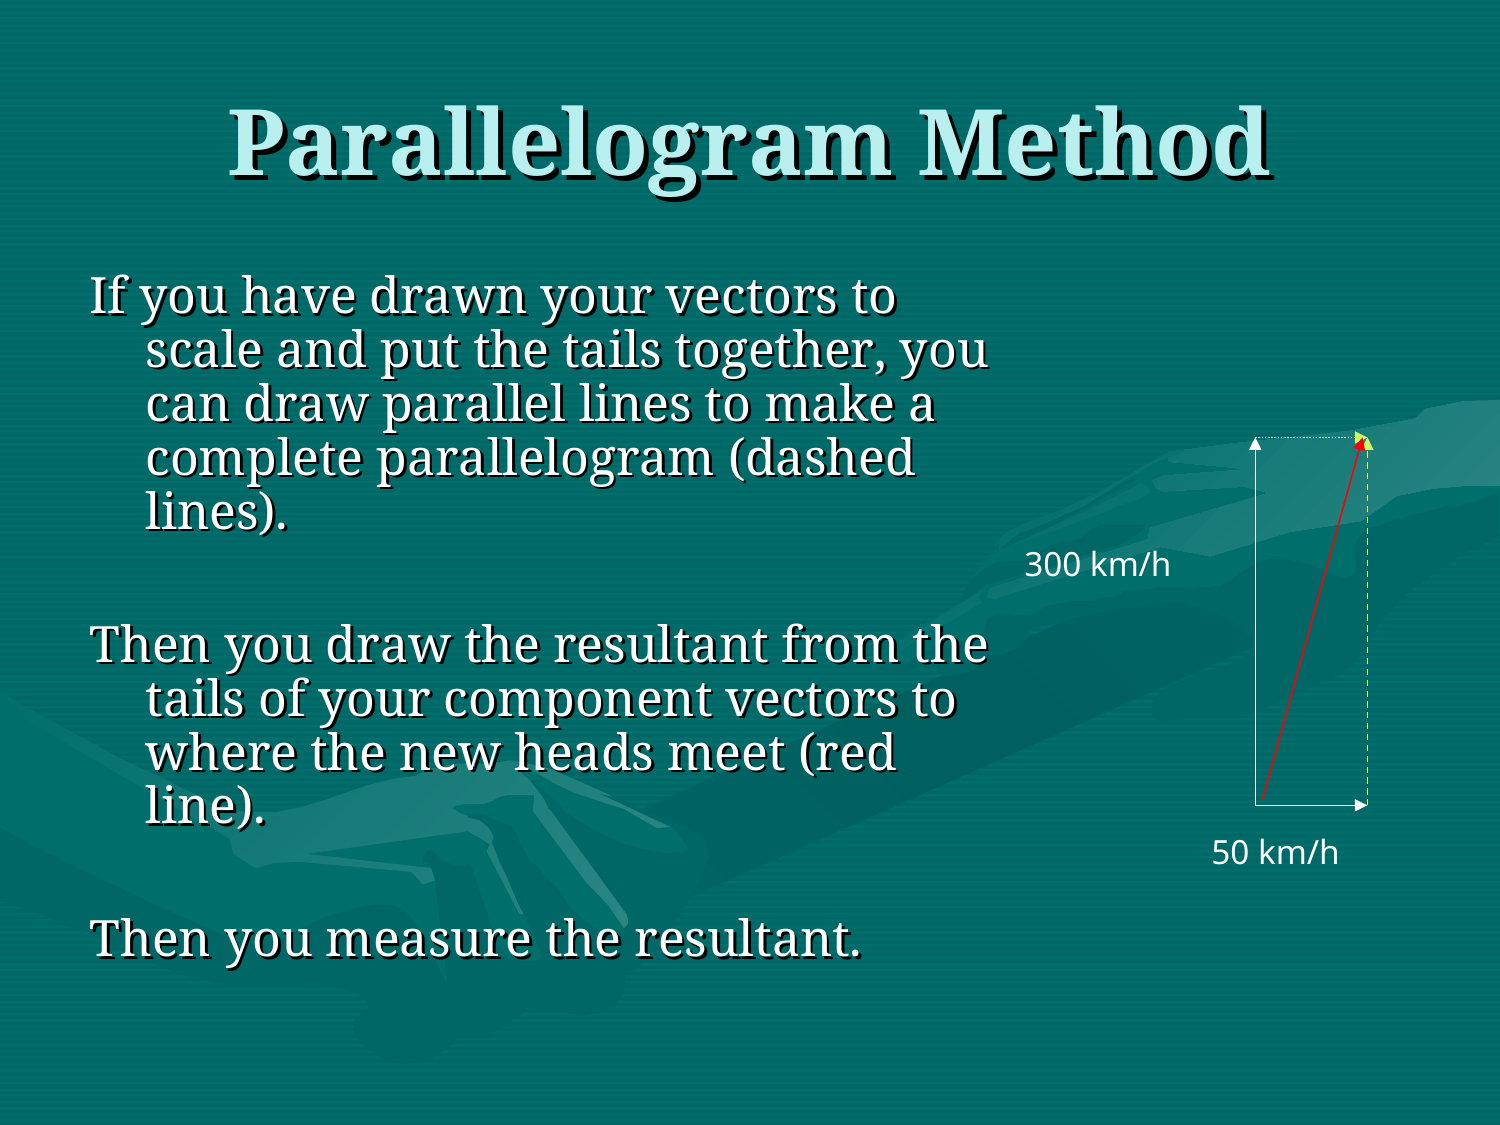

# Parallelogram Method
If you have drawn your vectors to scale and put the tails together, you can draw parallel lines to make a complete parallelogram (dashed lines).
Then you draw the resultant from the tails of your component vectors to where the new heads meet (red line).
Then you measure the resultant.
300 km/h
50 km/h